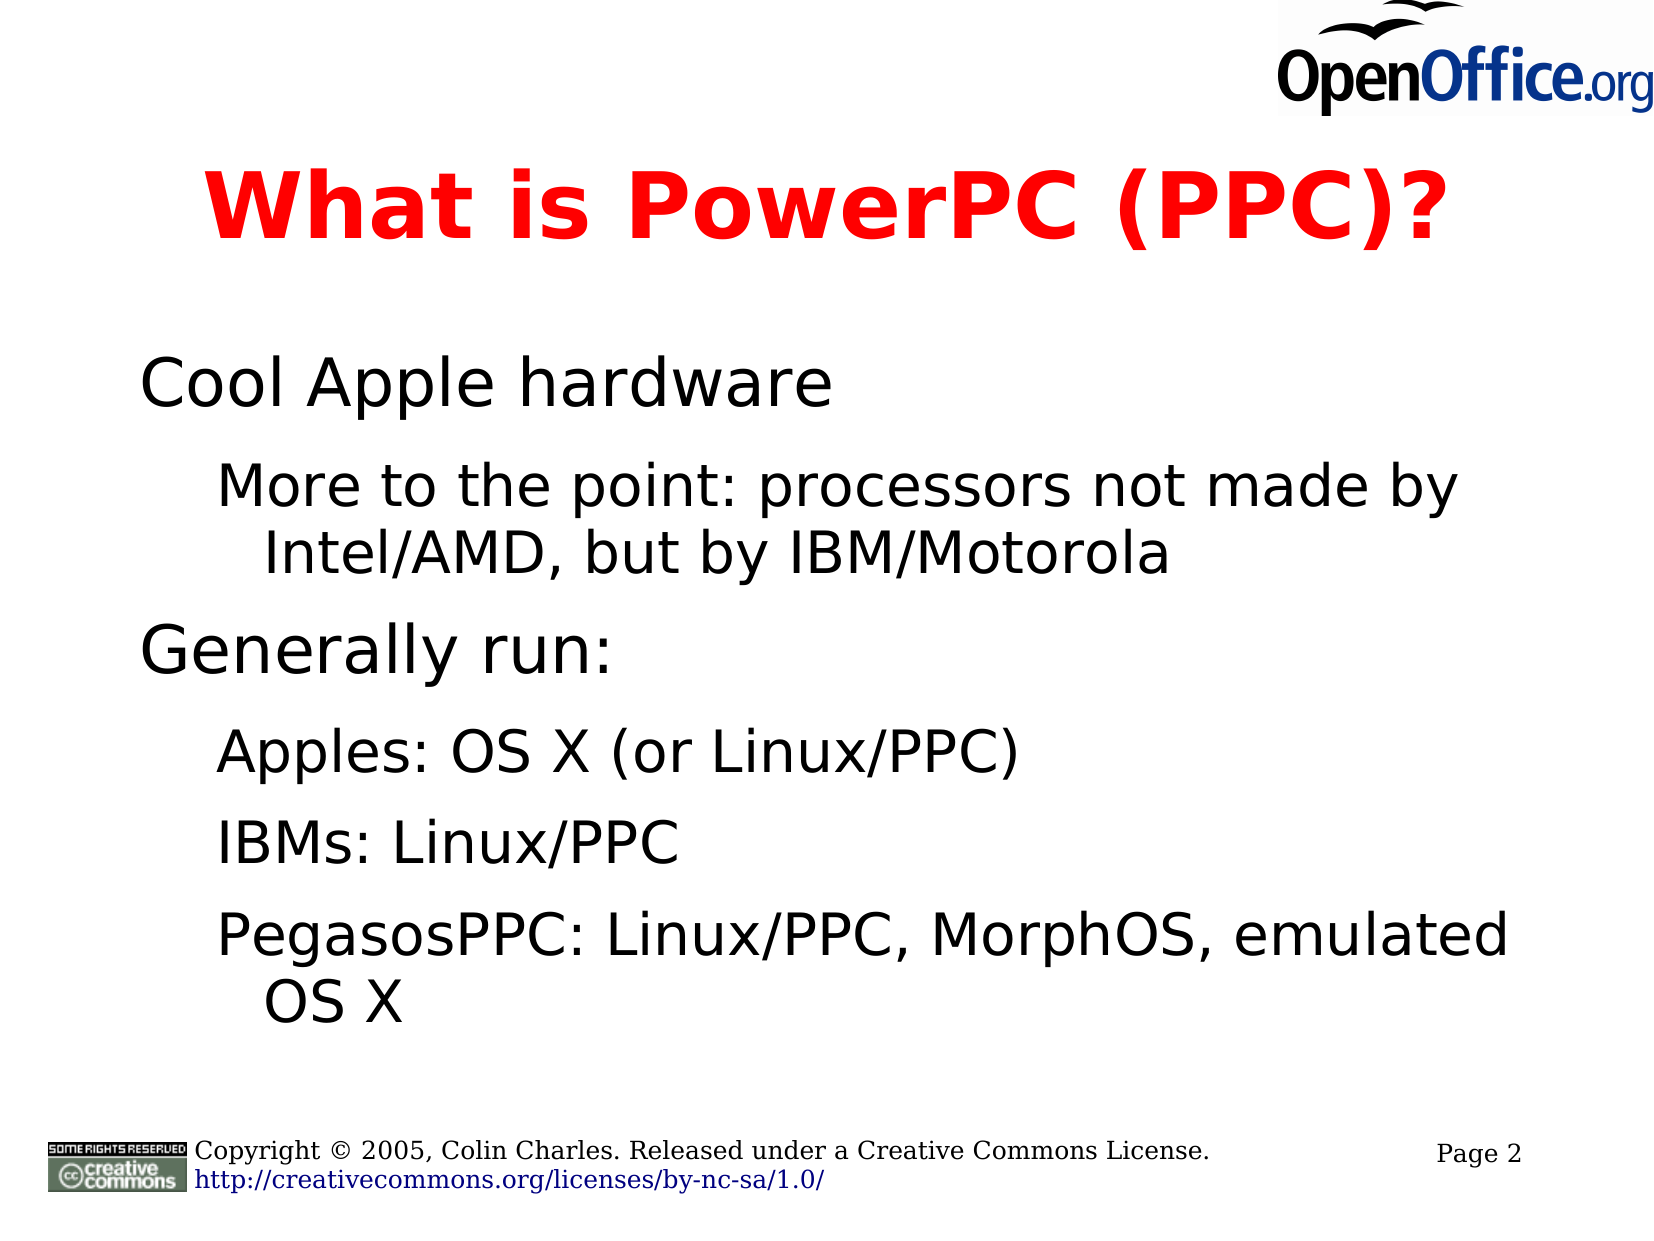

# What is PowerPC (PPC)?
Cool Apple hardware
More to the point: processors not made by Intel/AMD, but by IBM/Motorola
Generally run:
Apples: OS X (or Linux/PPC)
IBMs: Linux/PPC
PegasosPPC: Linux/PPC, MorphOS, emulated OS X